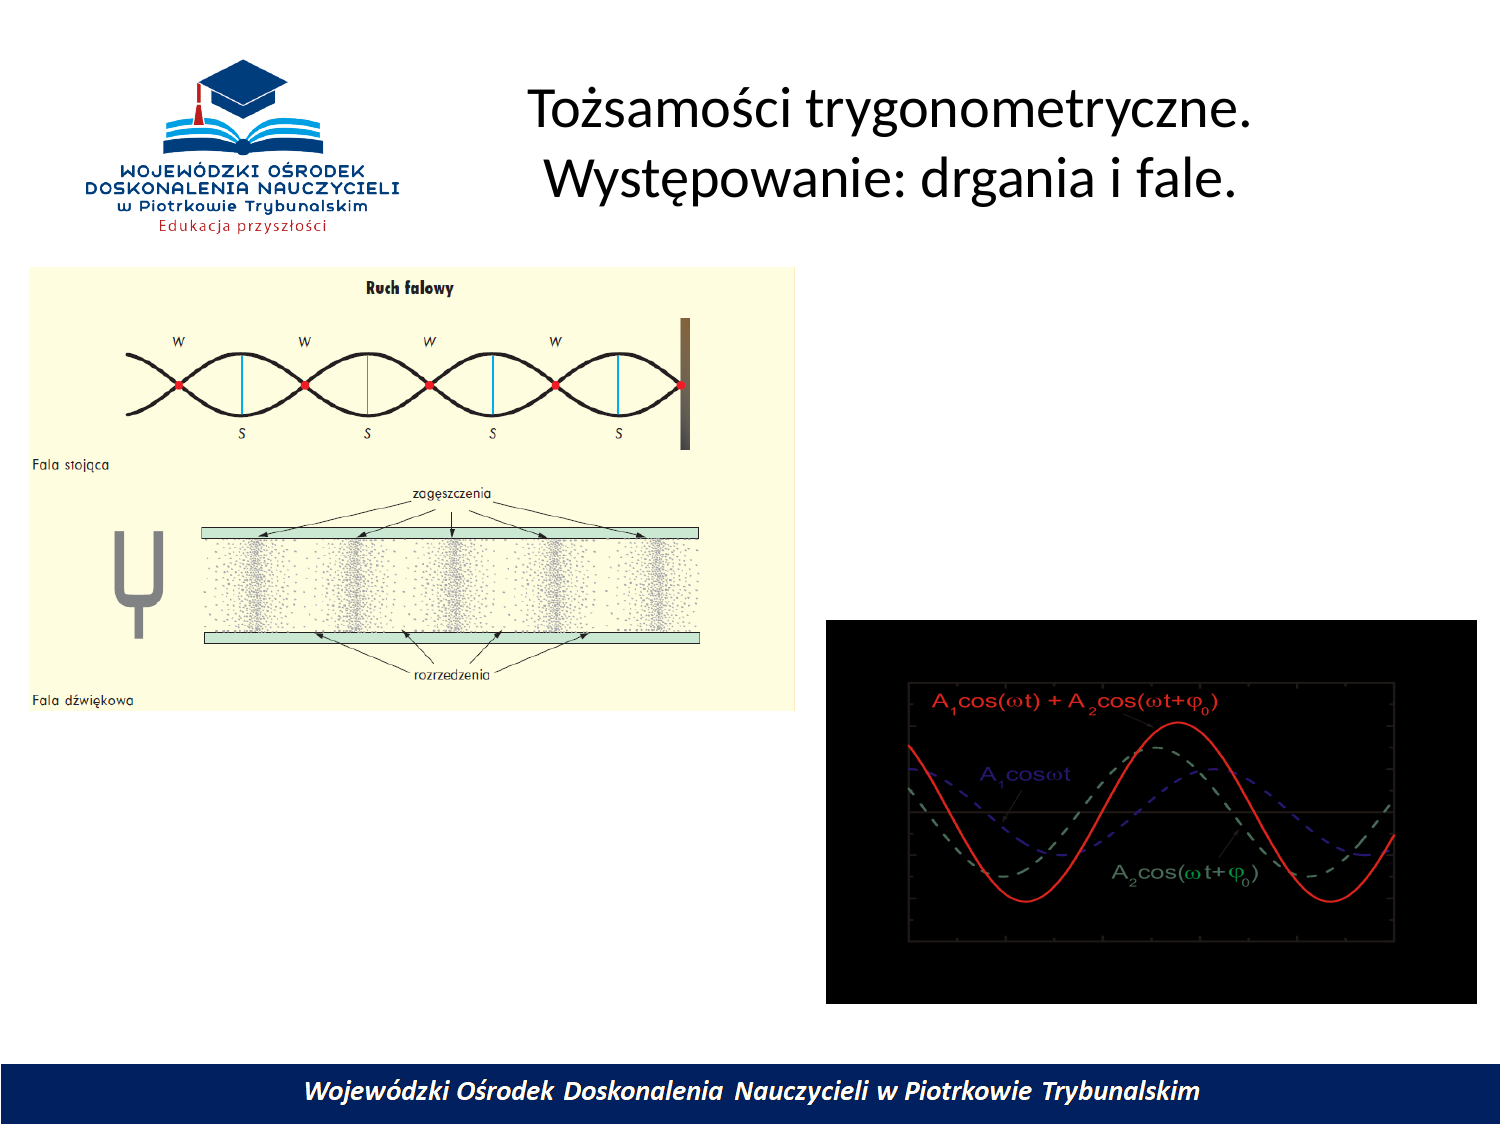

# Tożsamości trygonometryczne. Występowanie: drgania i fale.